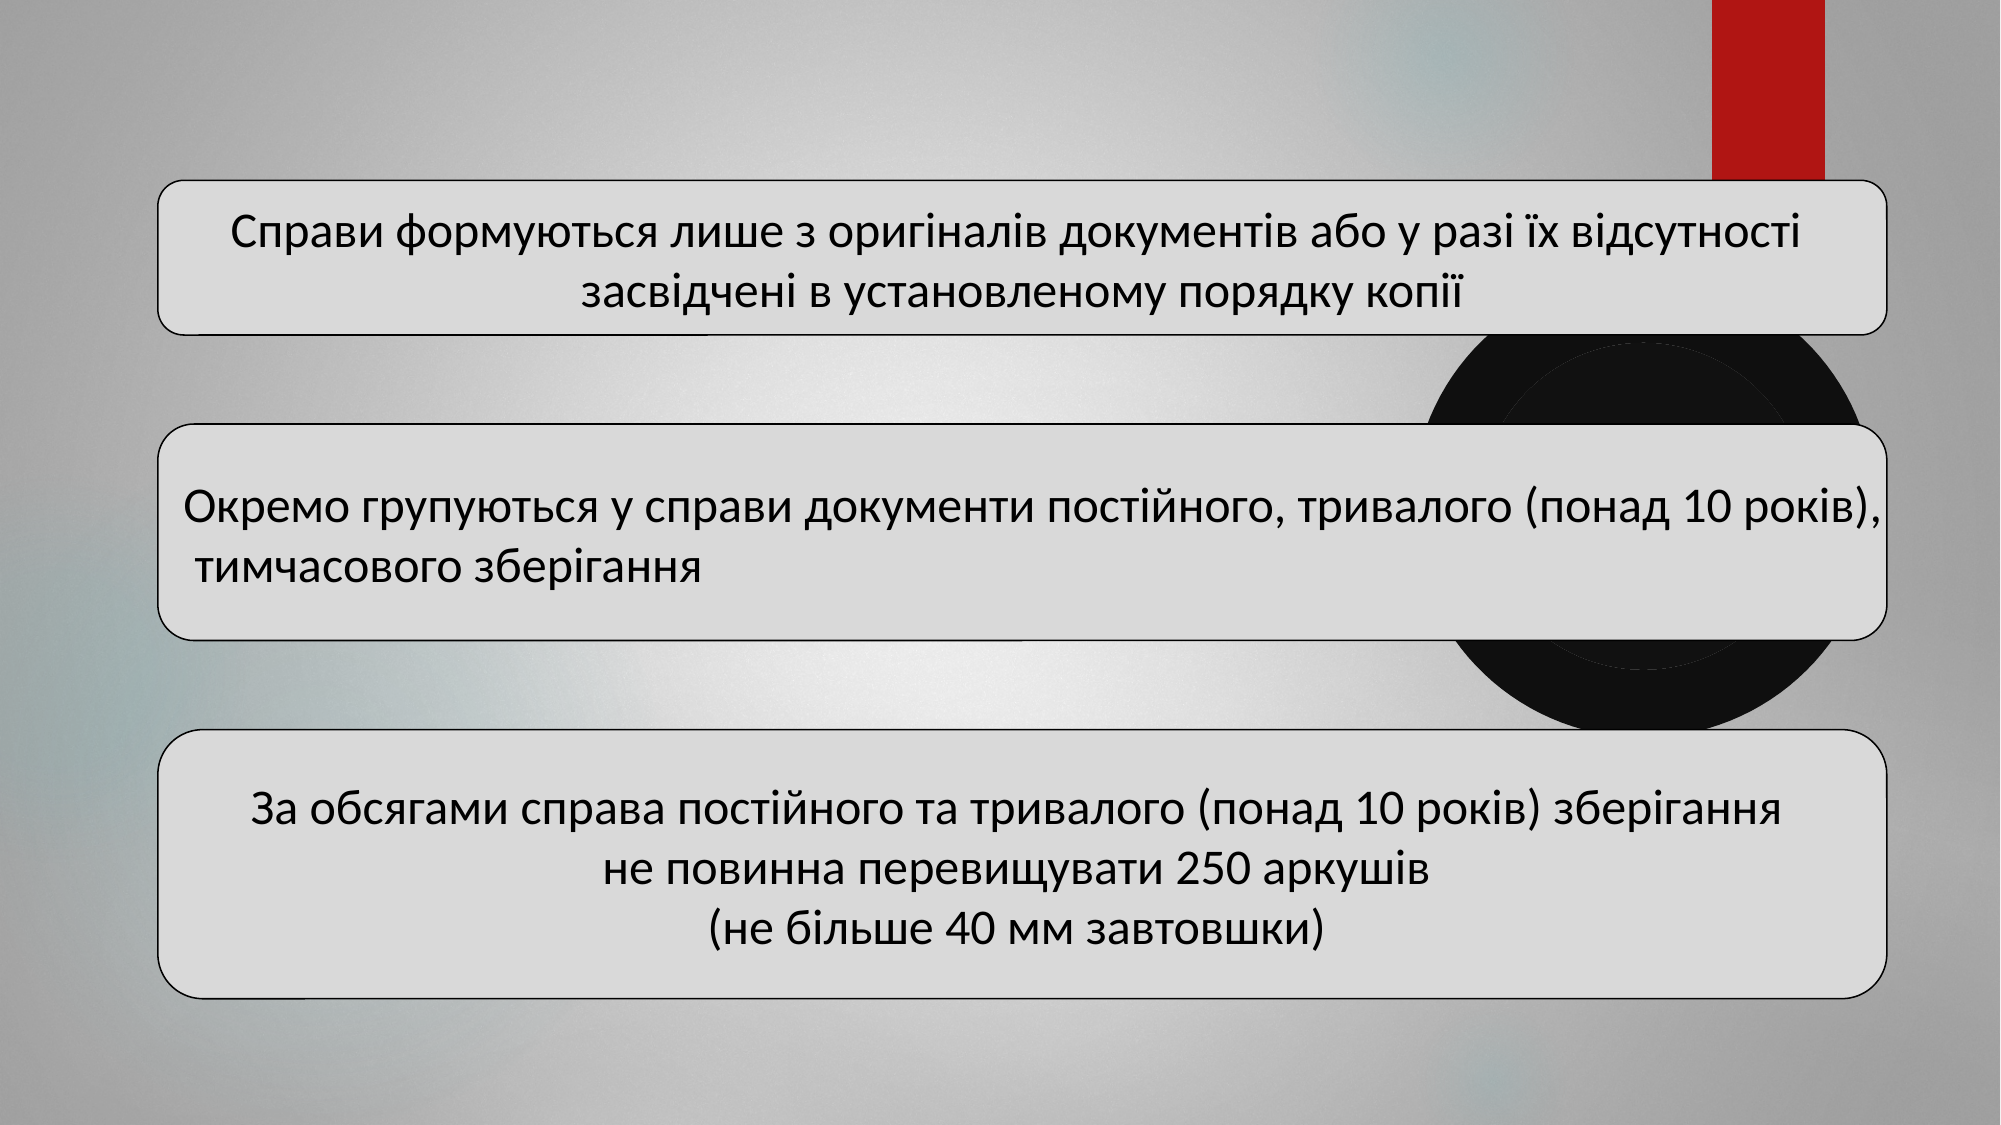

Справи формуються лише з оригіналів документів або у разі їх відсутності
засвідчені в установленому порядку копії
Окремо групуються у справи документи постійного, тривалого (понад 10 років),
 тимчасового зберігання
За обсягами справа постійного та тривалого (понад 10 років) зберігання
не повинна перевищувати 250 аркушів
(не більше 40 мм завтовшки)